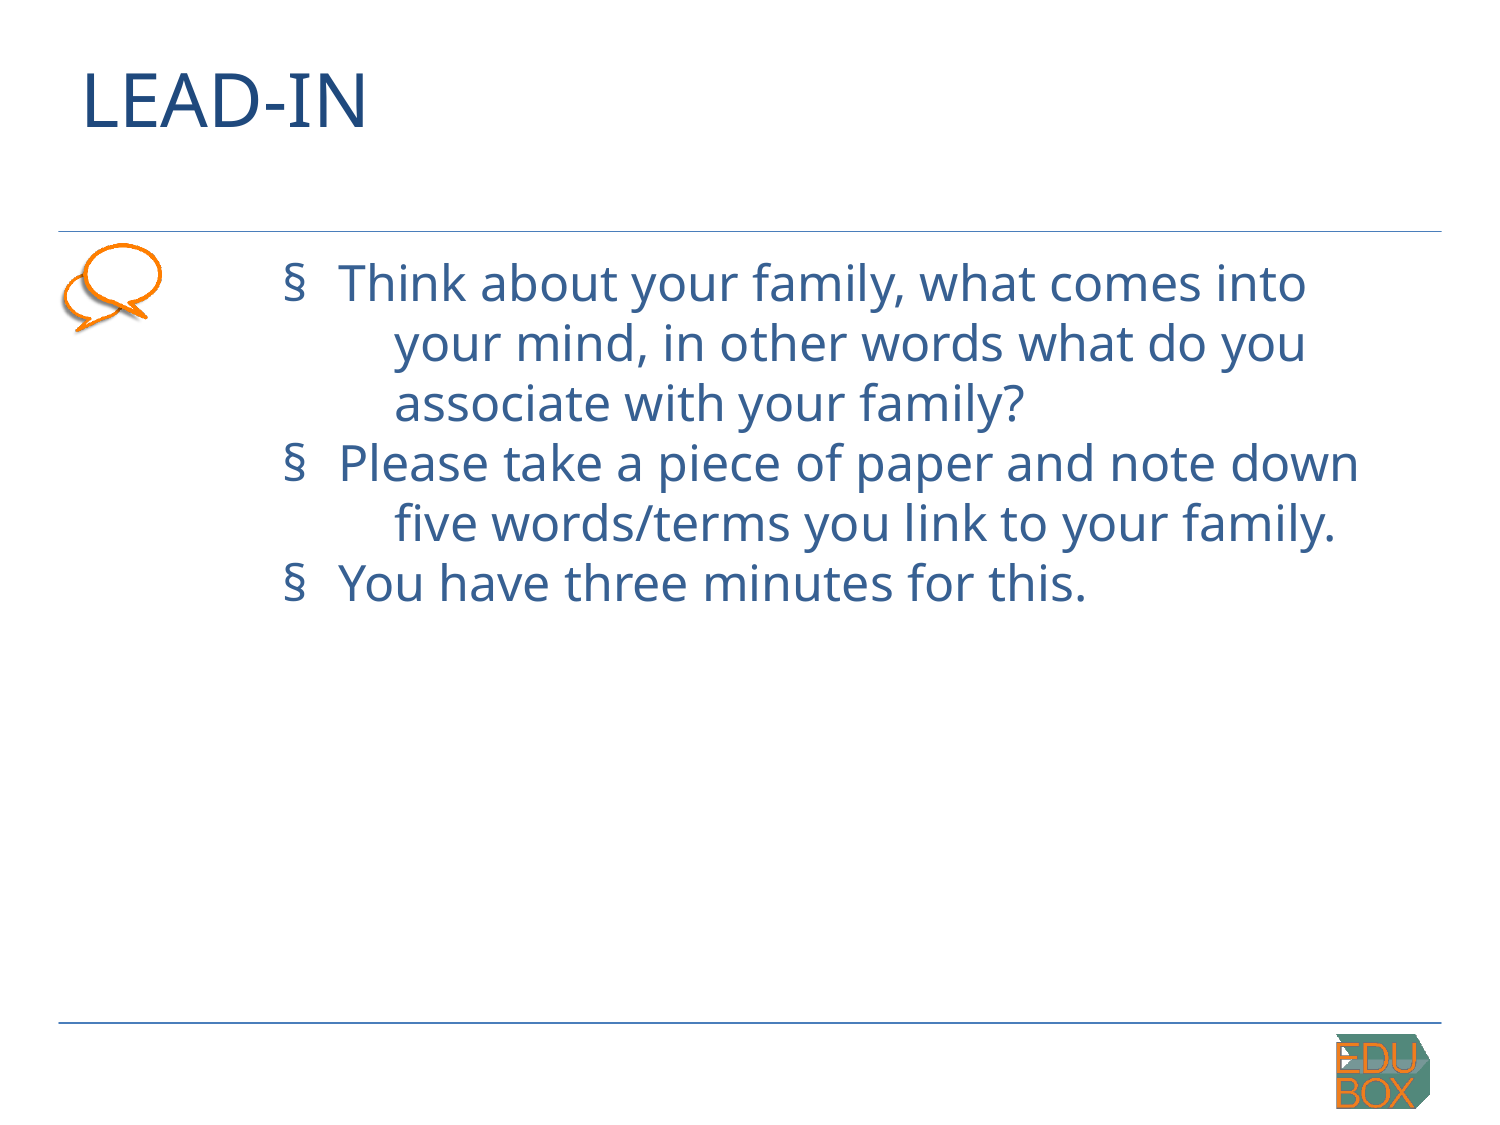

# LEAD-IN
Think about your family, what comes into your mind, in other words what do you associate with your family?
Please take a piece of paper and note down five words/terms you link to your family.
You have three minutes for this.